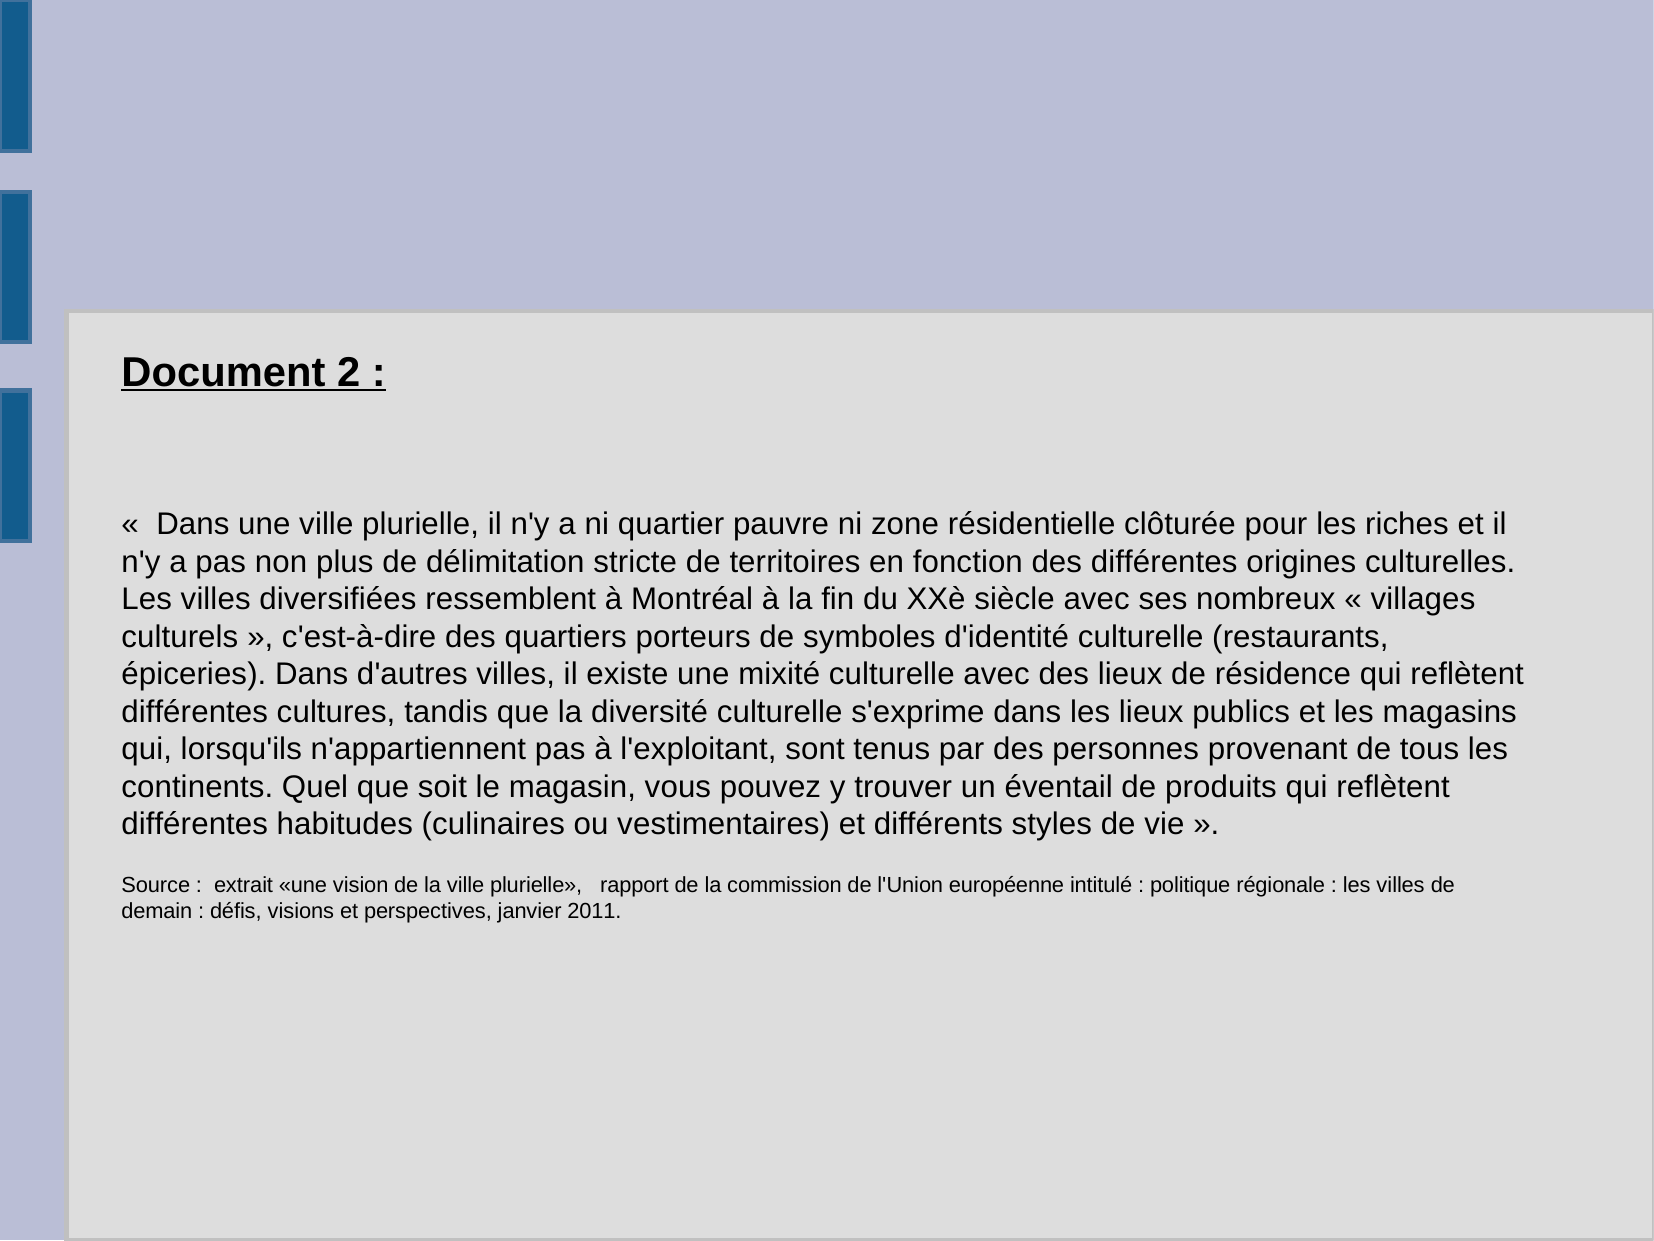

#
Document 2 :
«  Dans une ville plurielle, il n'y a ni quartier pauvre ni zone résidentielle clôturée pour les riches et il n'y a pas non plus de délimitation stricte de territoires en fonction des différentes origines culturelles. Les villes diversifiées ressemblent à Montréal à la fin du XXè siècle avec ses nombreux « villages culturels », c'est-à-dire des quartiers porteurs de symboles d'identité culturelle (restaurants, épiceries). Dans d'autres villes, il existe une mixité culturelle avec des lieux de résidence qui reflètent différentes cultures, tandis que la diversité culturelle s'exprime dans les lieux publics et les magasins qui, lorsqu'ils n'appartiennent pas à l'exploitant, sont tenus par des personnes provenant de tous les continents. Quel que soit le magasin, vous pouvez y trouver un éventail de produits qui reflètent différentes habitudes (culinaires ou vestimentaires) et différents styles de vie ».
Source : extrait «une vision de la ville plurielle», rapport de la commission de l'Union européenne intitulé : politique régionale : les villes de demain : défis, visions et perspectives, janvier 2011.